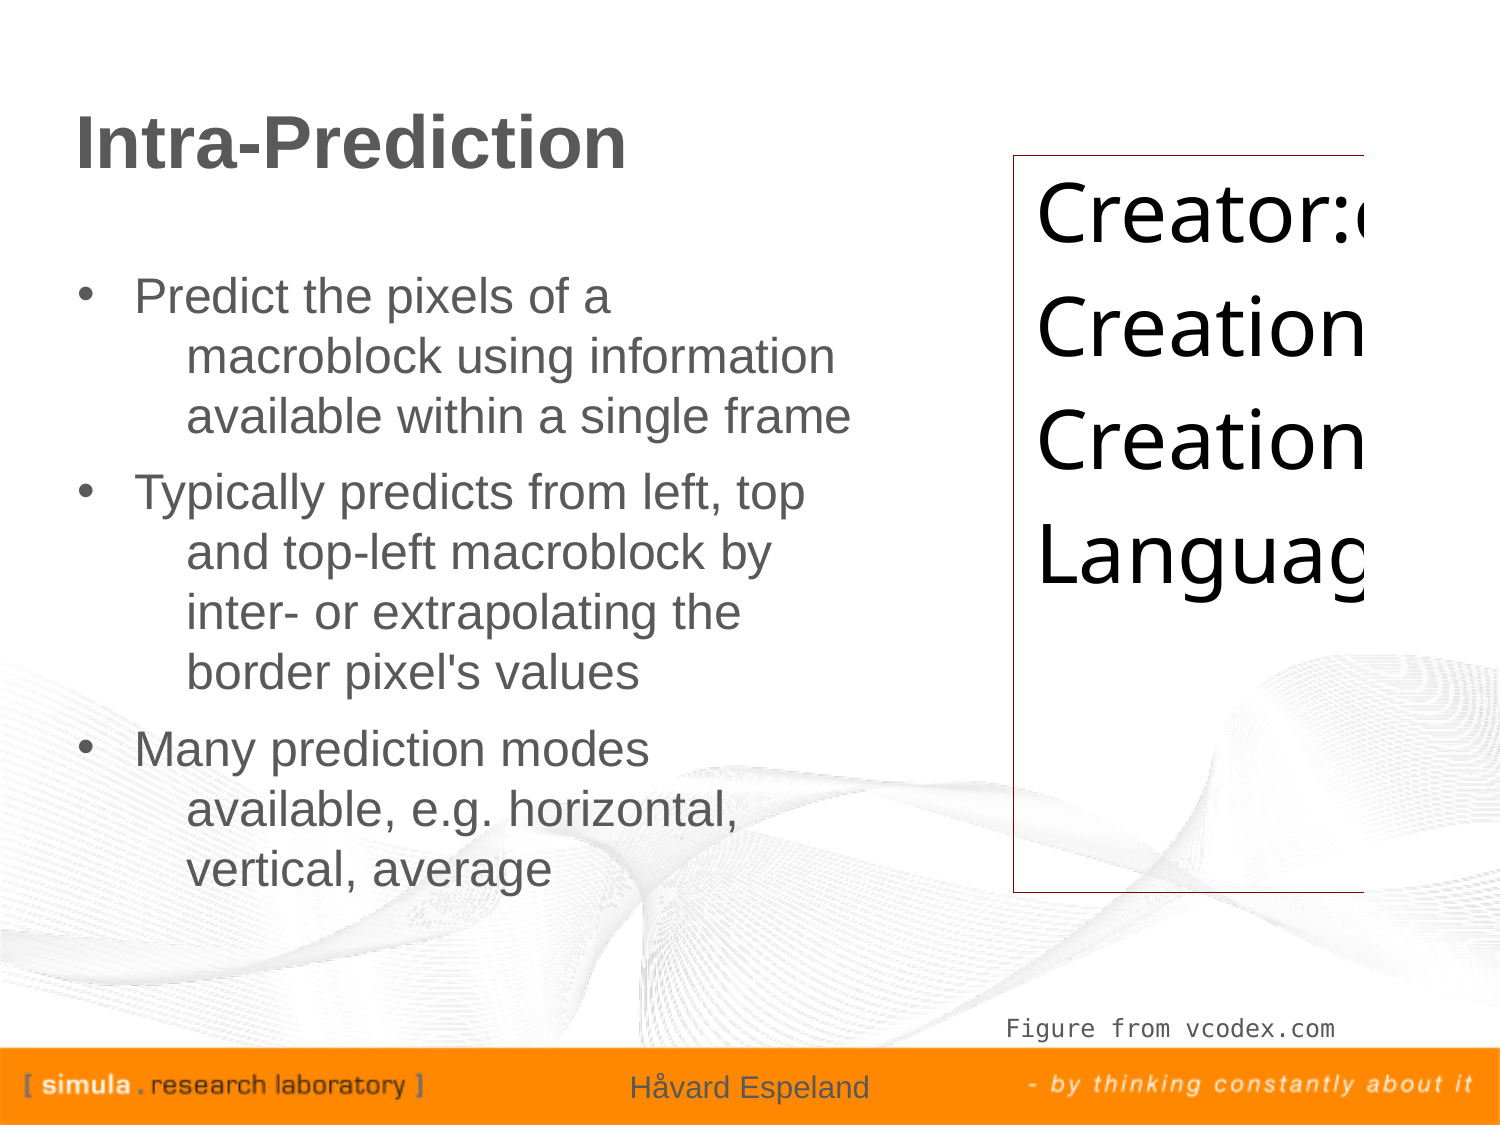

# Intra-Prediction
Predict the pixels of a macroblock using information available within a single frame
Typically predicts from left, top and top-left macroblock by inter- or extrapolating the border pixel's values
Many prediction modes available, e.g. horizontal, vertical, average
Figure from vcodex.com